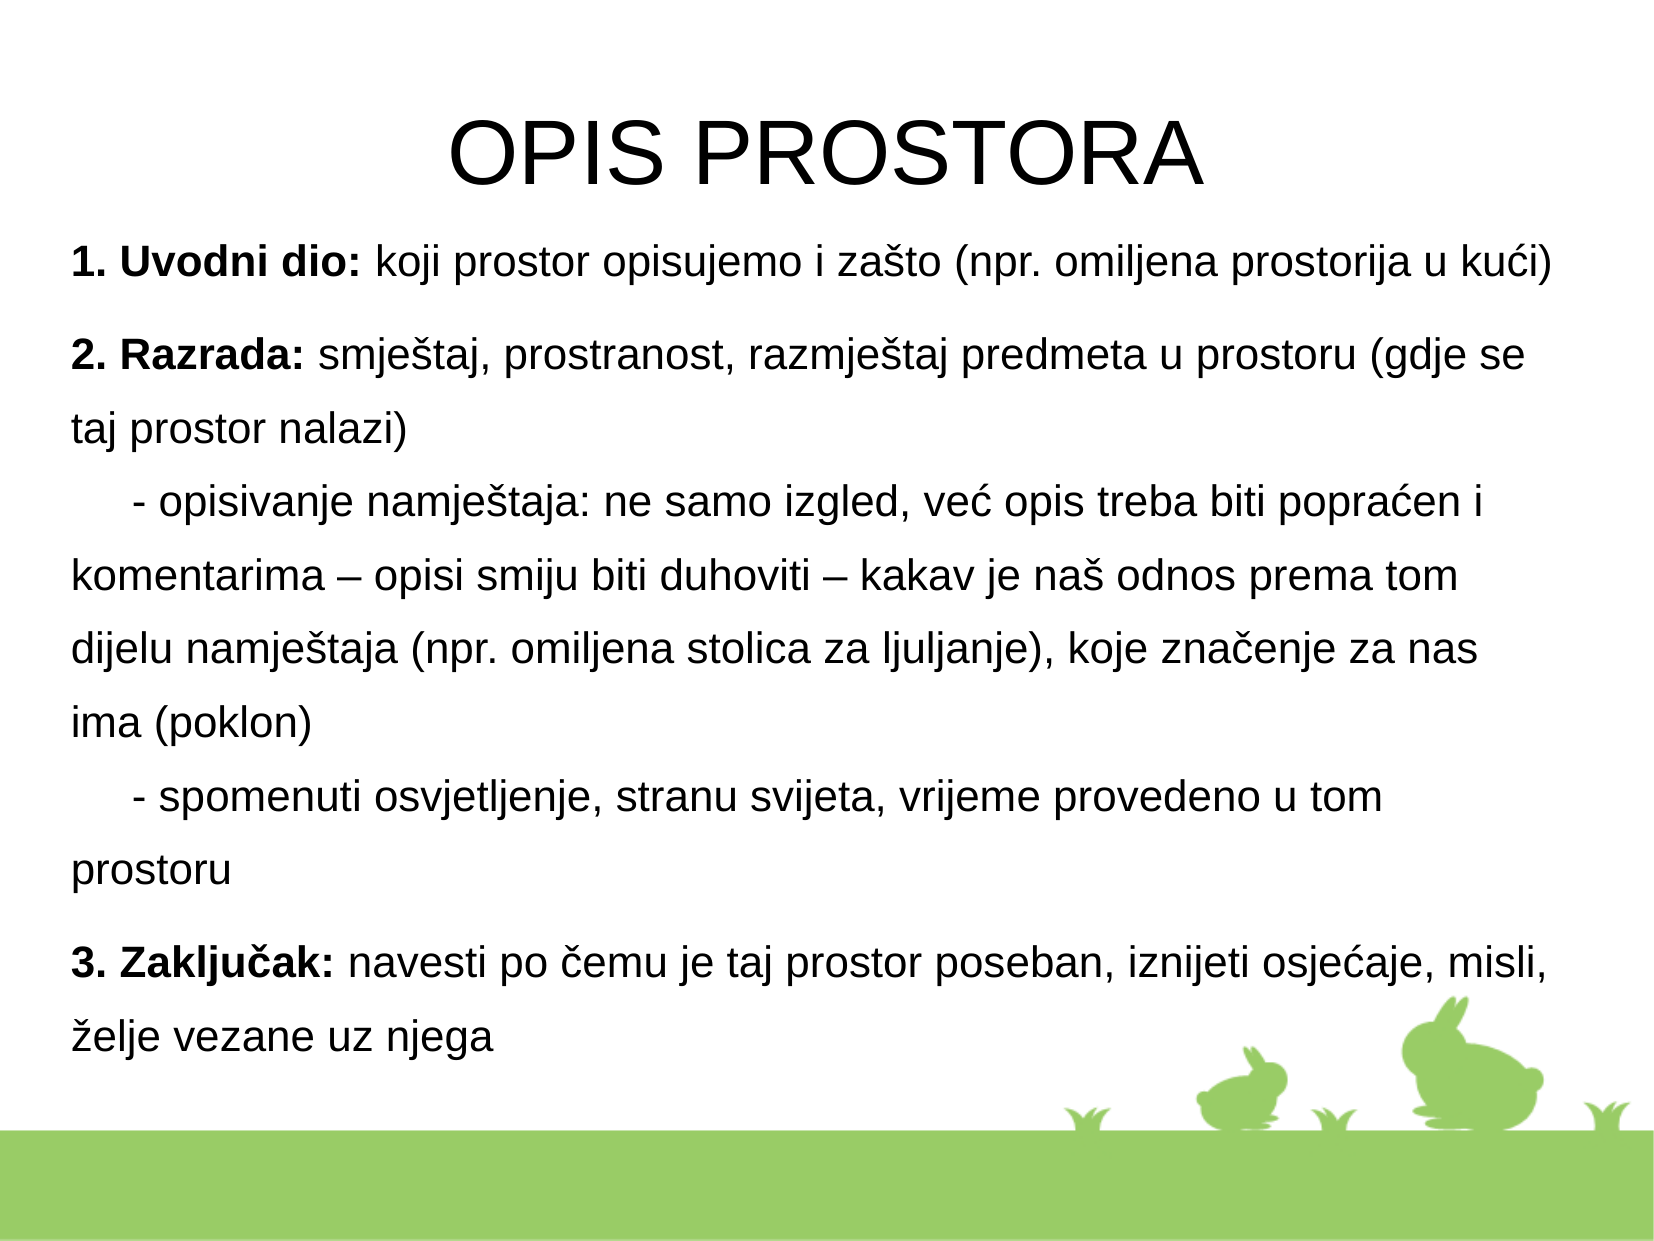

# OPIS PROSTORA
1. Uvodni dio: koji prostor opisujemo i zašto (npr. omiljena prostorija u kući)
2. Razrada: smještaj, prostranost, razmještaj predmeta u prostoru (gdje se taj prostor nalazi)
 - opisivanje namještaja: ne samo izgled, već opis treba biti popraćen i komentarima – opisi smiju biti duhoviti – kakav je naš odnos prema tom dijelu namještaja (npr. omiljena stolica za ljuljanje), koje značenje za nas ima (poklon)
 - spomenuti osvjetljenje, stranu svijeta, vrijeme provedeno u tom prostoru
3. Zaključak: navesti po čemu je taj prostor poseban, iznijeti osjećaje, misli, želje vezane uz njega